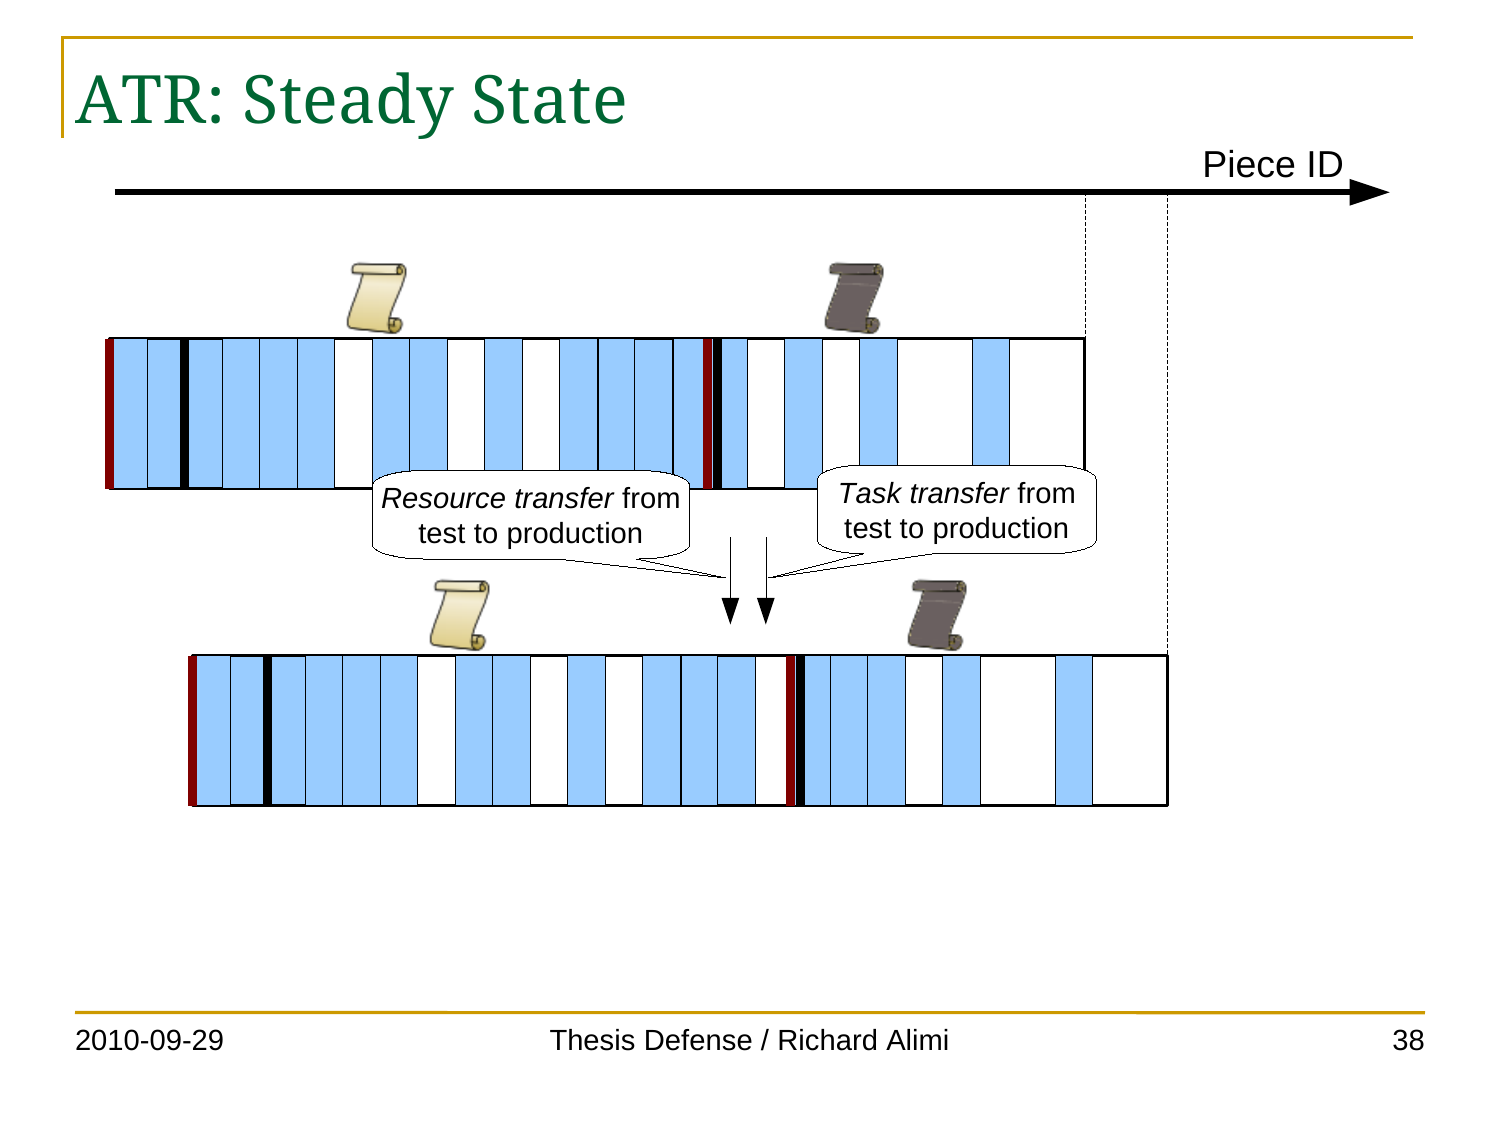

# ATR: Steady State
Piece ID
Task transfer from
test to production
Resource transfer from
test to production
2010-09-29
Thesis Defense / Richard Alimi
38